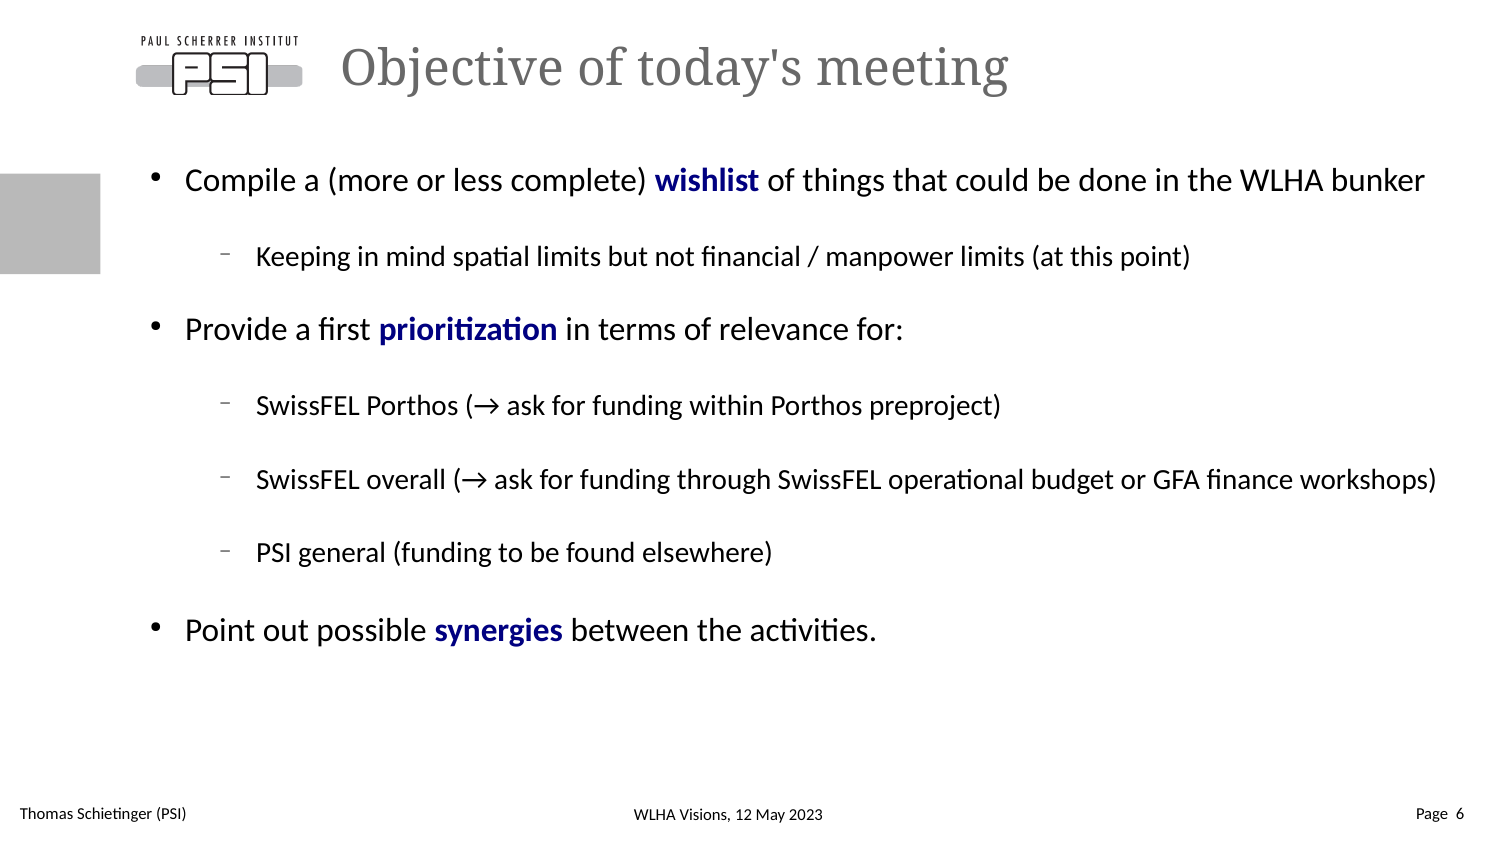

# Objective of today's meeting
Compile a (more or less complete) wishlist of things that could be done in the WLHA bunker
Keeping in mind spatial limits but not financial / manpower limits (at this point)
Provide a first prioritization in terms of relevance for:
SwissFEL Porthos (→ ask for funding within Porthos preproject)
SwissFEL overall (→ ask for funding through SwissFEL operational budget or GFA finance workshops)
PSI general (funding to be found elsewhere)
Point out possible synergies between the activities.